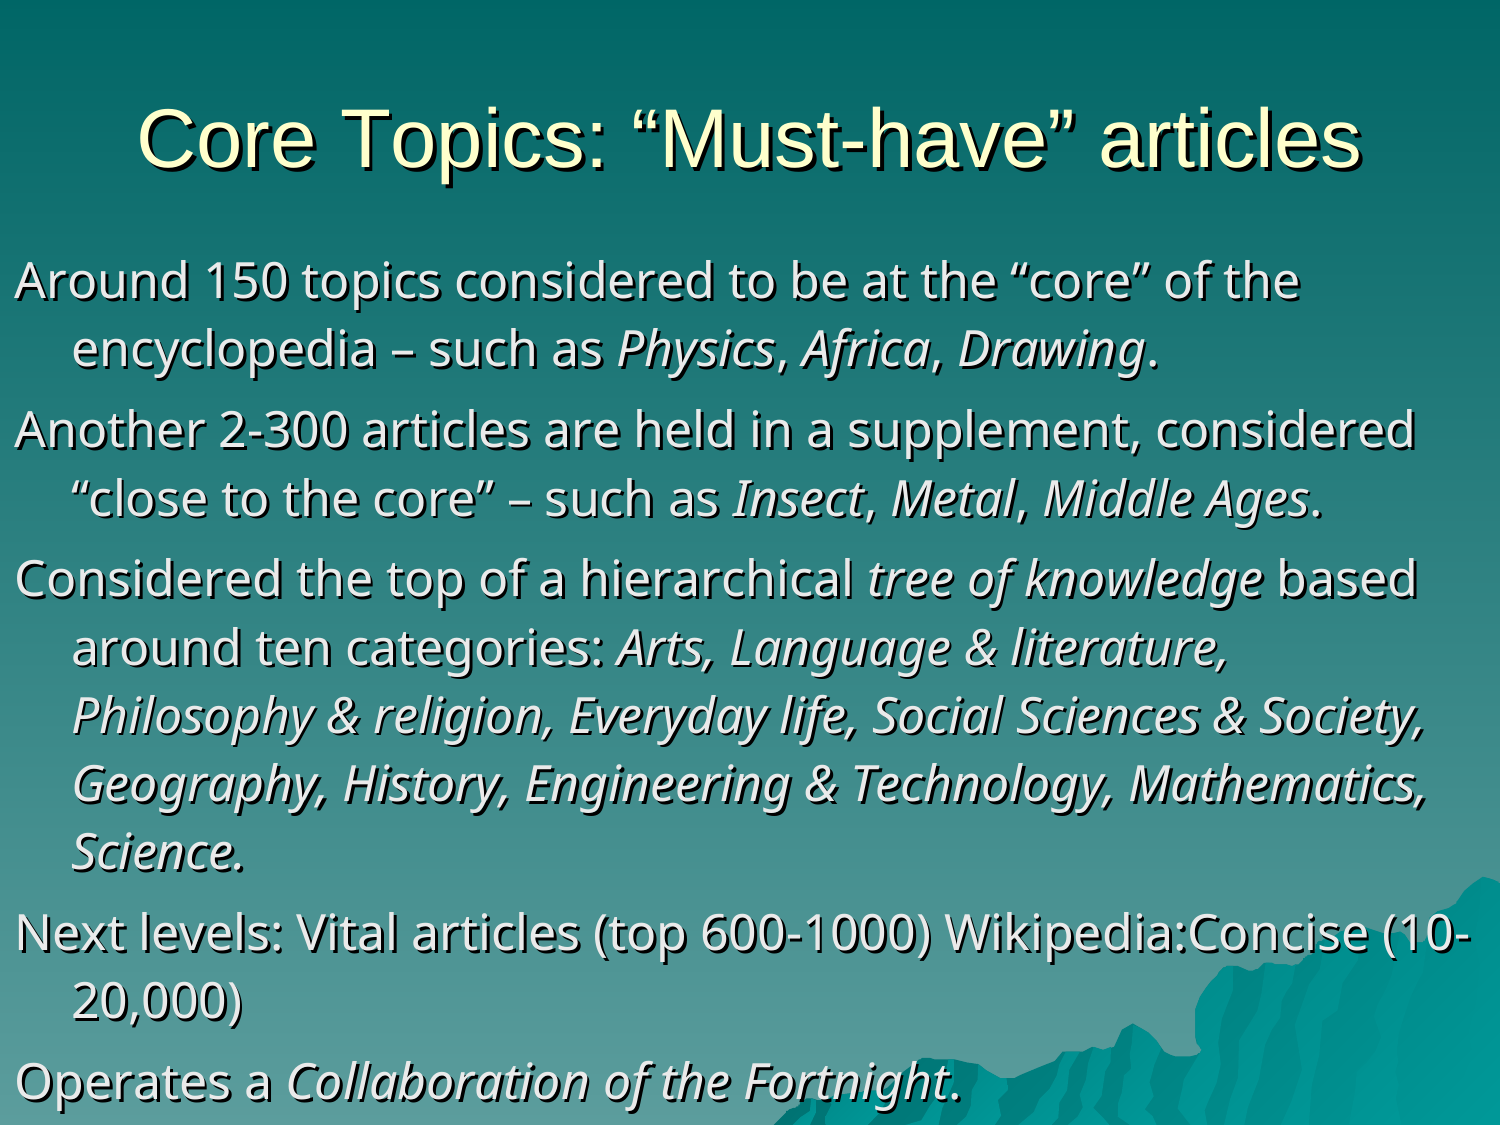

# Core Topics: “Must-have” articles
Around 150 topics considered to be at the “core” of the encyclopedia – such as Physics, Africa, Drawing.
Another 2-300 articles are held in a supplement, considered “close to the core” – such as Insect, Metal, Middle Ages.
Considered the top of a hierarchical tree of knowledge based around ten categories: Arts, Language & literature, Philosophy & religion, Everyday life, Social Sciences & Society, Geography, History, Engineering & Technology, Mathematics, Science.
Next levels: Vital articles (top 600-1000) Wikipedia:Concise (10-20,000)
Operates a Collaboration of the Fortnight.